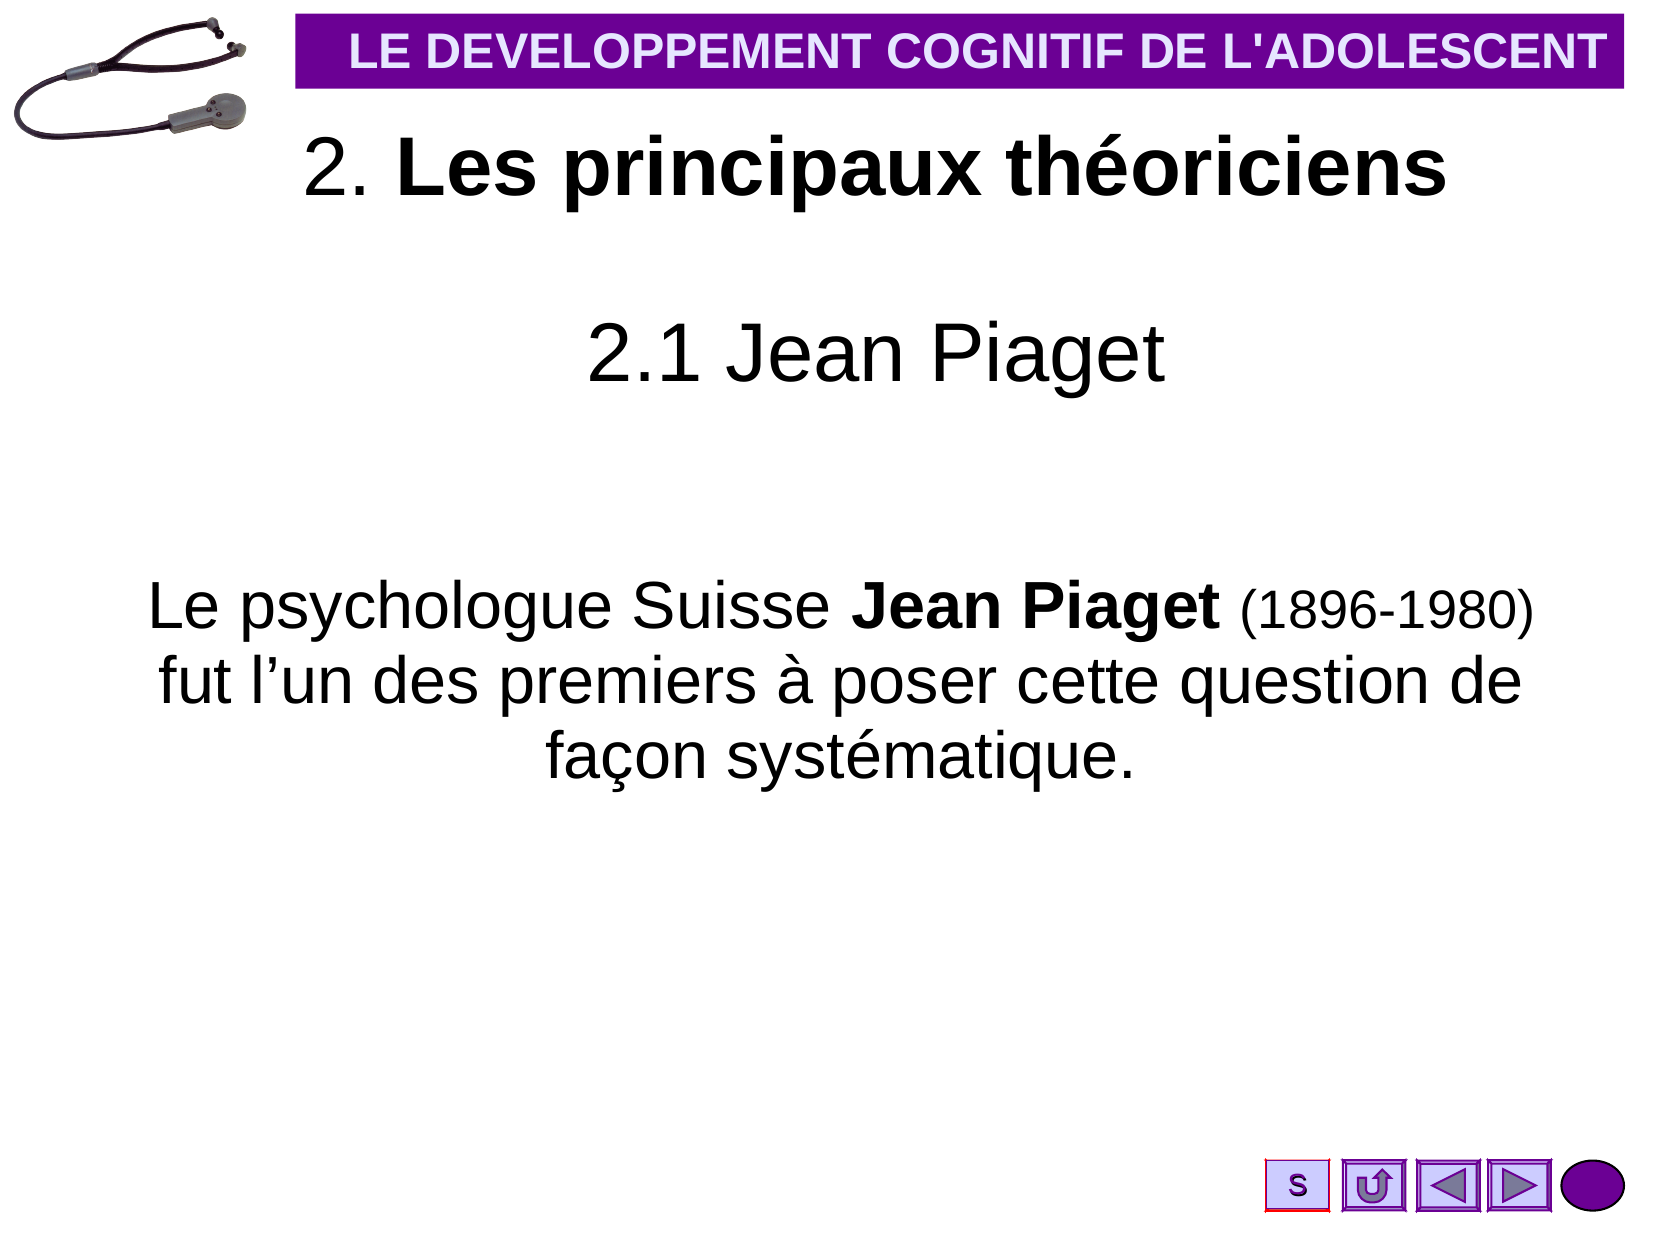

LE DEVELOPPEMENT COGNITIF DE L'ADOLESCENT
2. Les principaux théoriciens
2.1 Jean Piaget
# Le psychologue Suisse Jean Piaget (1896-1980) fut l’un des premiers à poser cette question de façon systématique.